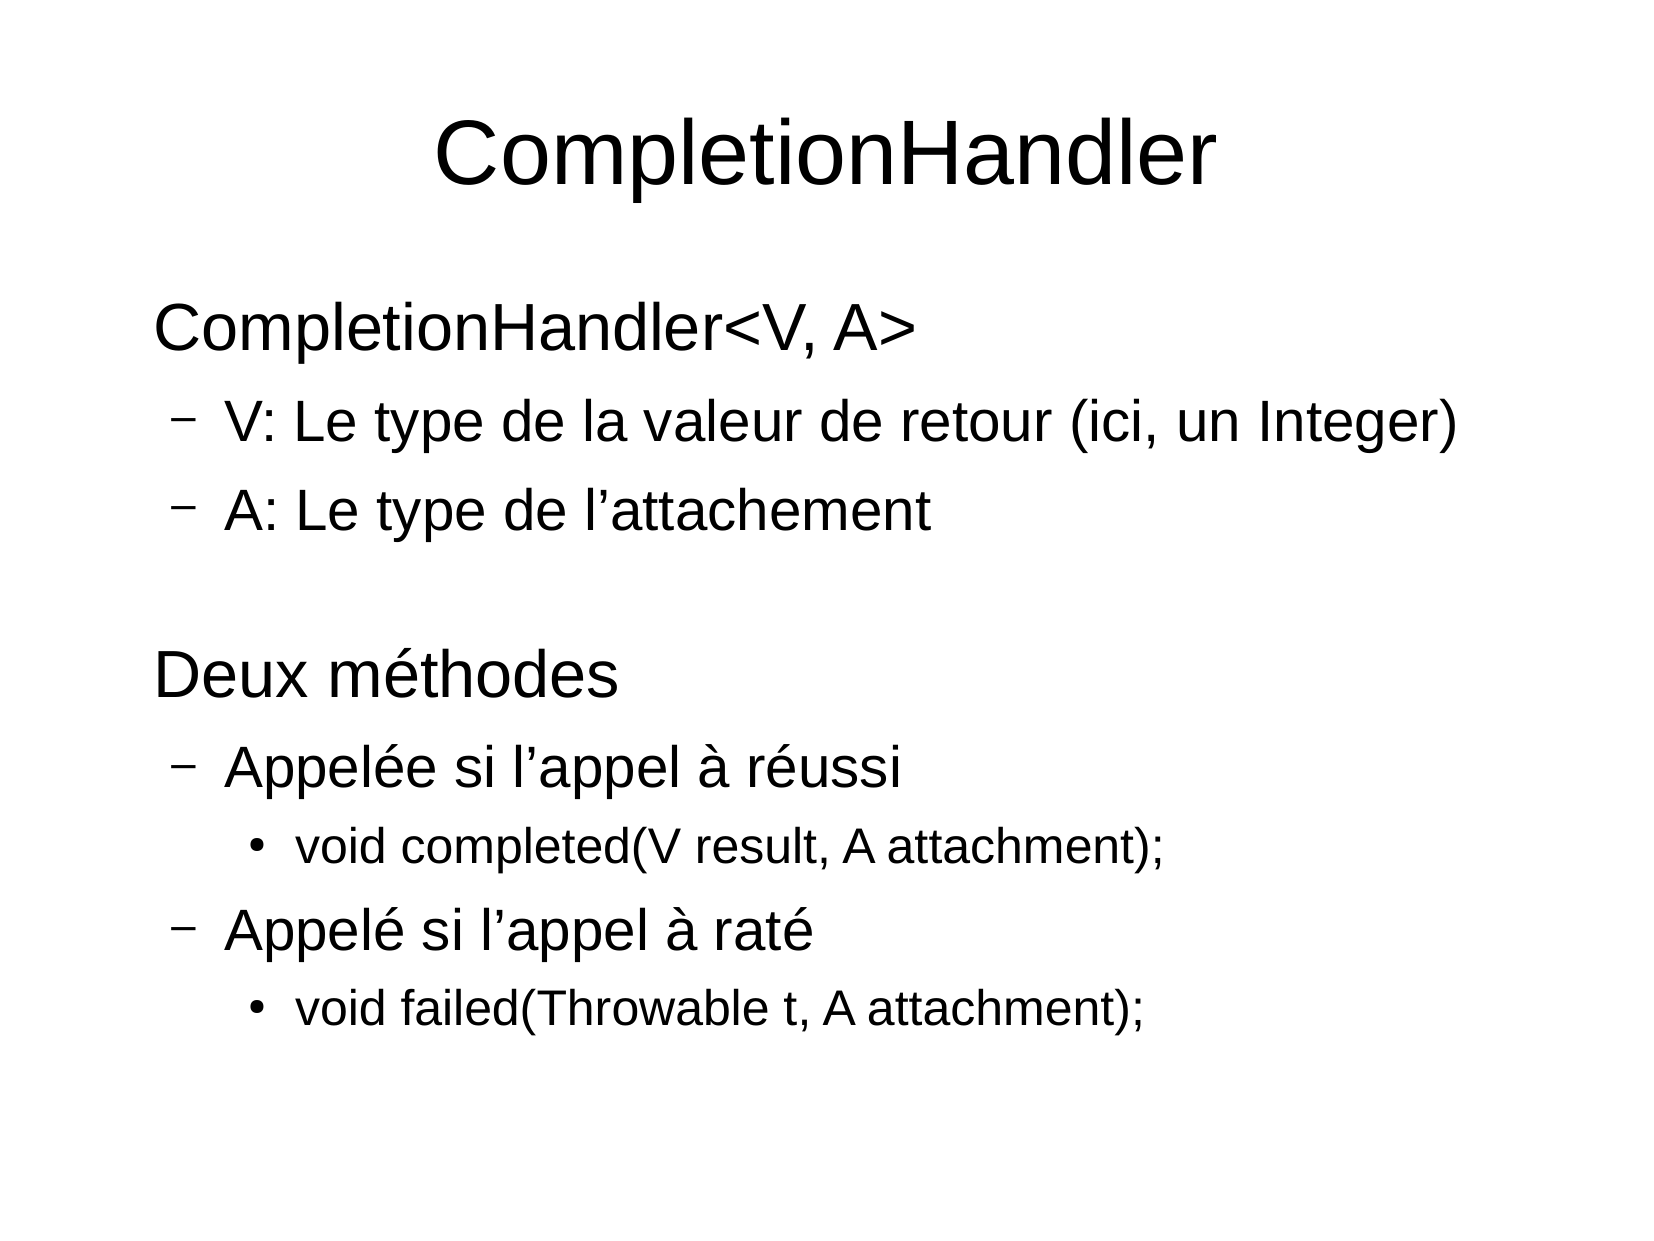

# CompletionHandler
CompletionHandler<V, A>
V: Le type de la valeur de retour (ici, un Integer)
A: Le type de l’attachement
Deux méthodes
Appelée si l’appel à réussi
void completed(V result, A attachment);
Appelé si l’appel à raté
void failed(Throwable t, A attachment);